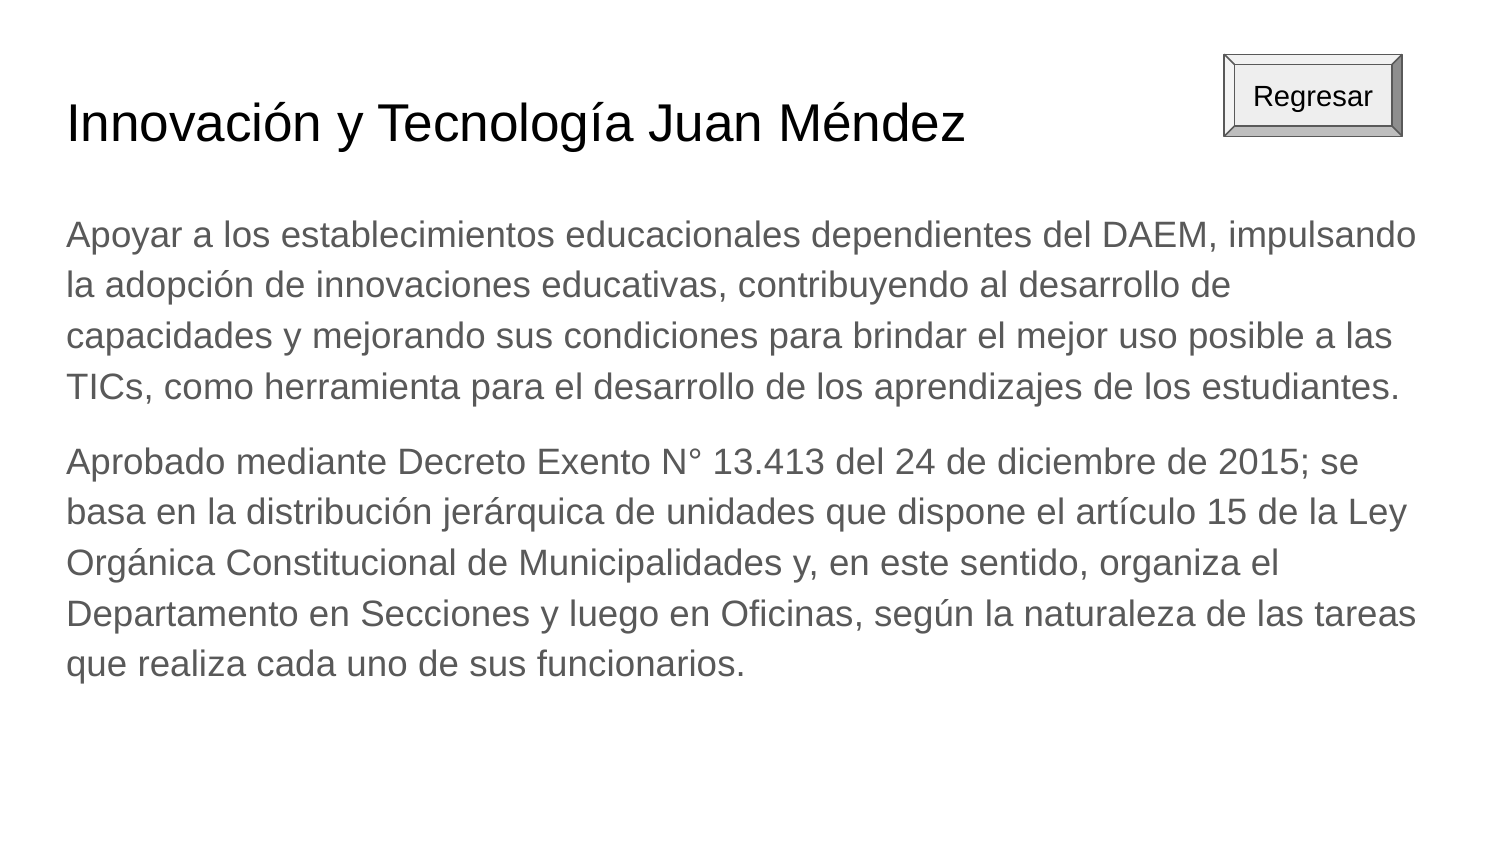

Regresar
# Innovación y Tecnología Juan Méndez
Apoyar a los establecimientos educacionales dependientes del DAEM, impulsando la adopción de innovaciones educativas, contribuyendo al desarrollo de capacidades y mejorando sus condiciones para brindar el mejor uso posible a las TICs, como herramienta para el desarrollo de los aprendizajes de los estudiantes.
Aprobado mediante Decreto Exento N° 13.413 del 24 de diciembre de 2015; se basa en la distribución jerárquica de unidades que dispone el artículo 15 de la Ley Orgánica Constitucional de Municipalidades y, en este sentido, organiza el Departamento en Secciones y luego en Oficinas, según la naturaleza de las tareas que realiza cada uno de sus funcionarios.